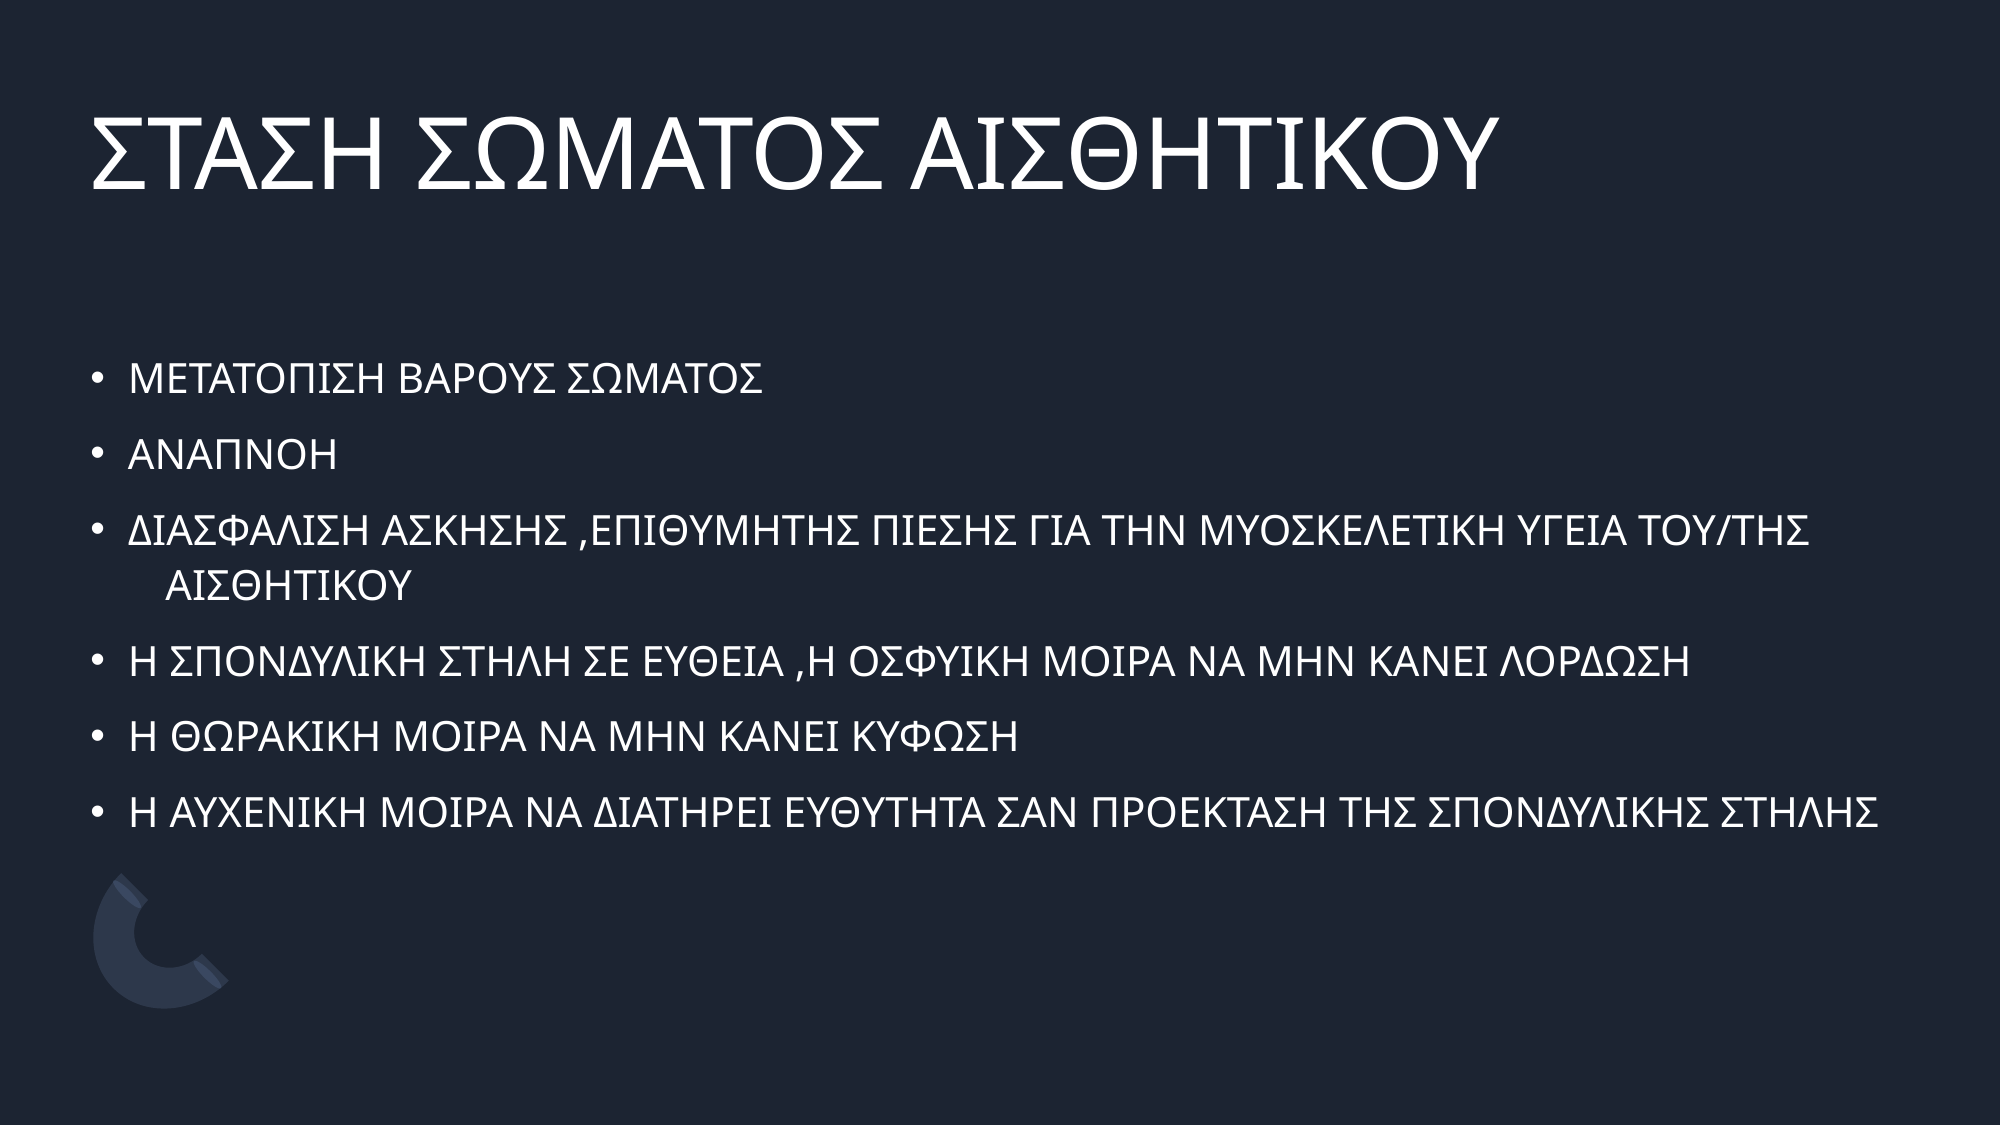

# ΣΤΑΣΗ ΣΩΜΑΤΟΣ ΑΙΣΘΗΤΙΚΟΥ
ΜΕΤΑΤΟΠΙΣΗ ΒΑΡΟΥΣ ΣΩΜΑΤΟΣ
ΑΝΑΠΝΟΗ
ΔΙΑΣΦΑΛΙΣΗ ΑΣΚΗΣΗΣ ,ΕΠΙΘΥΜΗΤΗΣ ΠΙΕΣΗΣ ΓΙΑ ΤΗΝ ΜΥΟΣΚΕΛΕΤΙΚΗ ΥΓΕΙΑ ΤΟΥ/ΤΗΣ ΑΙΣΘΗΤΙΚΟΥ
Η ΣΠΟΝΔΥΛΙΚΗ ΣΤΗΛΗ ΣΕ ΕΥΘΕΙΑ ,Η ΟΣΦΥΙΚΗ ΜΟΙΡΑ ΝΑ ΜΗΝ ΚΑΝΕΙ ΛΟΡΔΩΣΗ
Η ΘΩΡΑΚΙΚΗ ΜΟΙΡΑ ΝΑ ΜΗΝ ΚΑΝΕΙ ΚΥΦΩΣΗ
Η ΑΥΧΕΝΙΚΗ ΜΟΙΡΑ ΝΑ ΔΙΑΤΗΡΕΙ ΕΥΘΥΤΗΤΑ ΣΑΝ ΠΡΟΕΚΤΑΣΗ ΤΗΣ ΣΠΟΝΔΥΛΙΚΗΣ ΣΤΗΛΗΣ